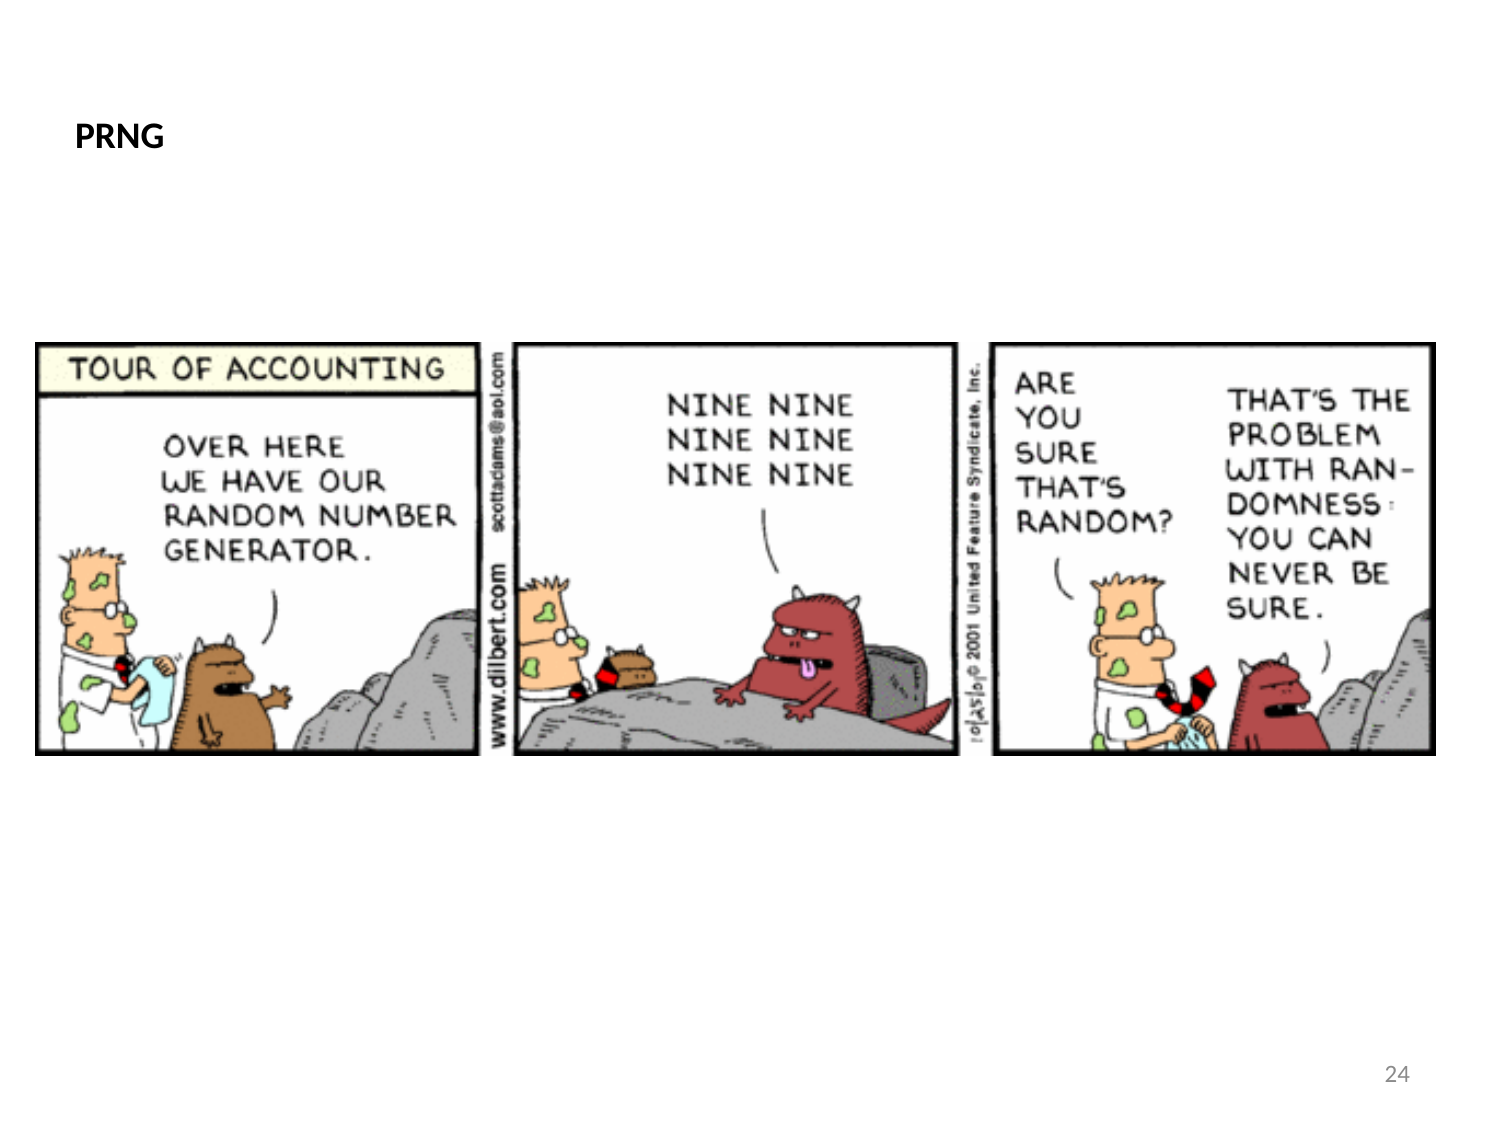

# PRNG
Luis González Fernández - Cryptography
24